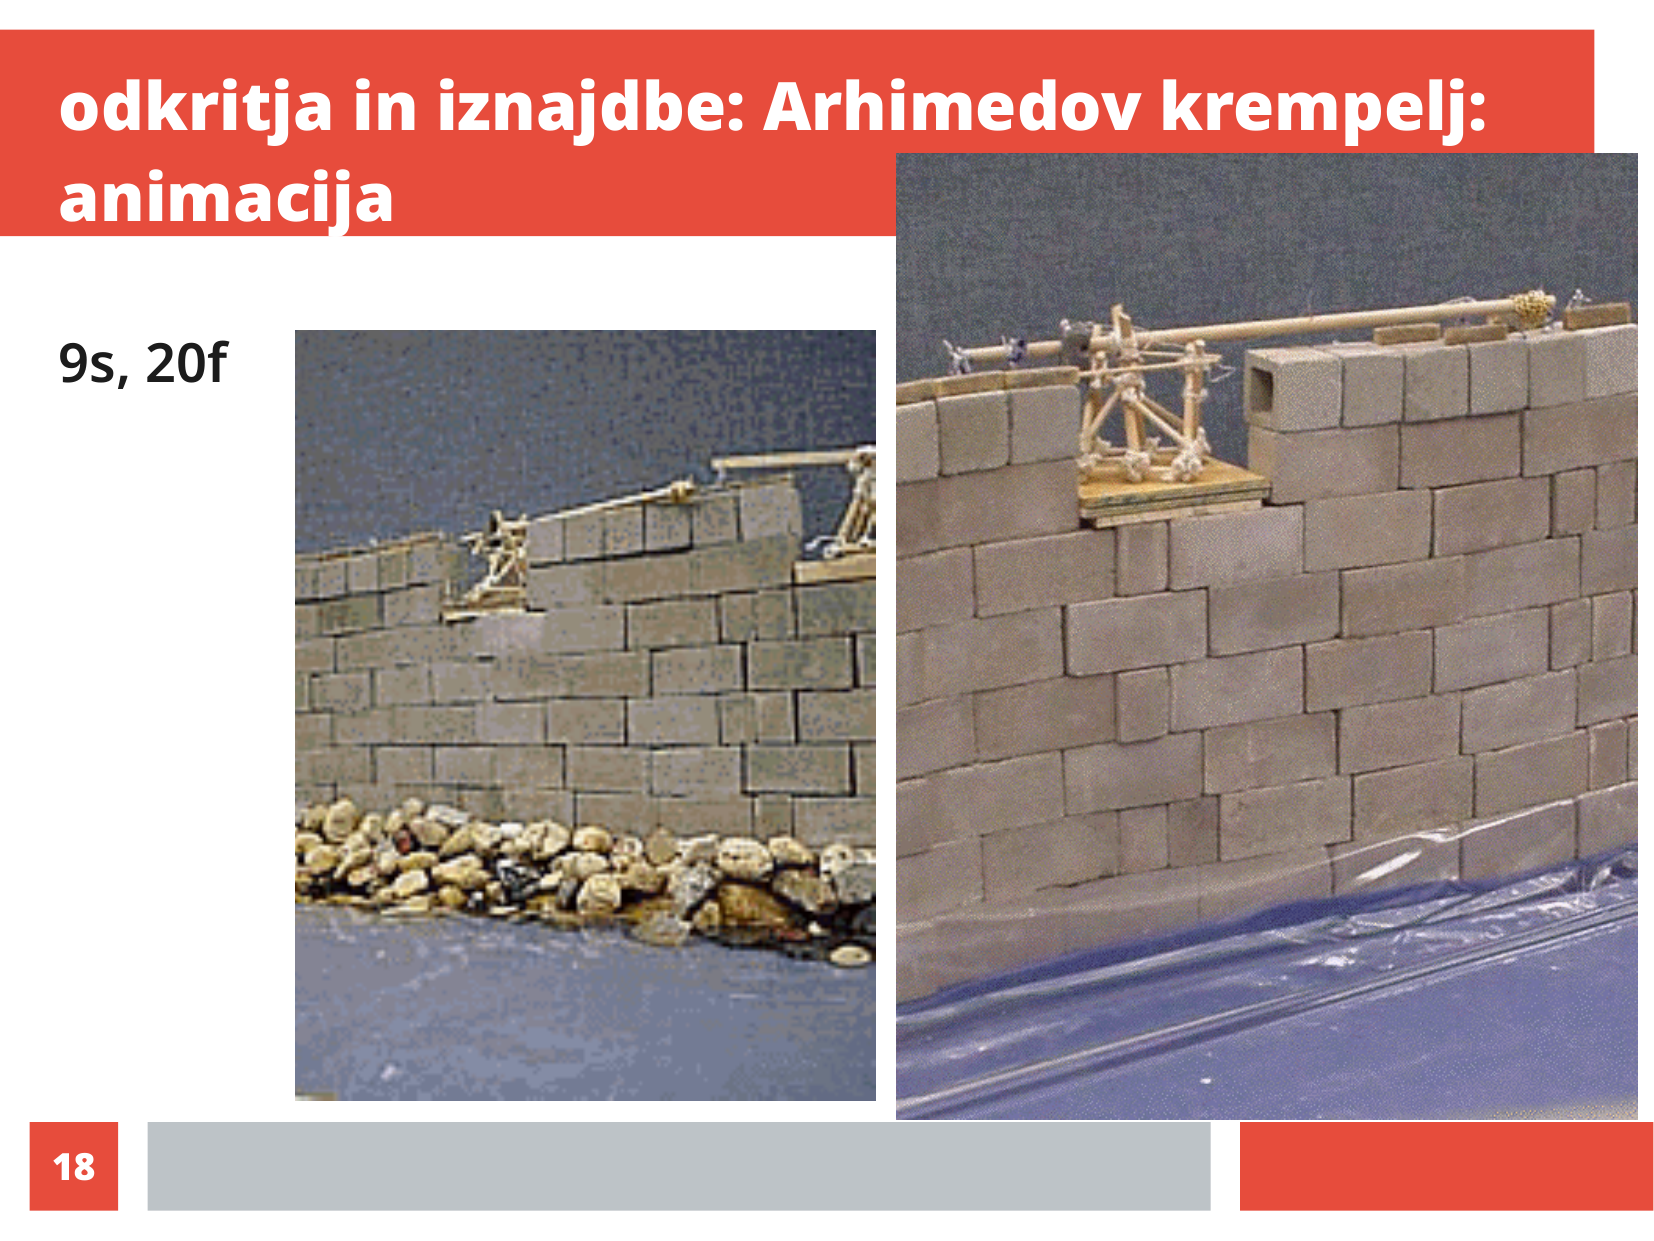

# odkritja in iznajdbe: Arhimedov krempelj: animacija
9s, 20f
18